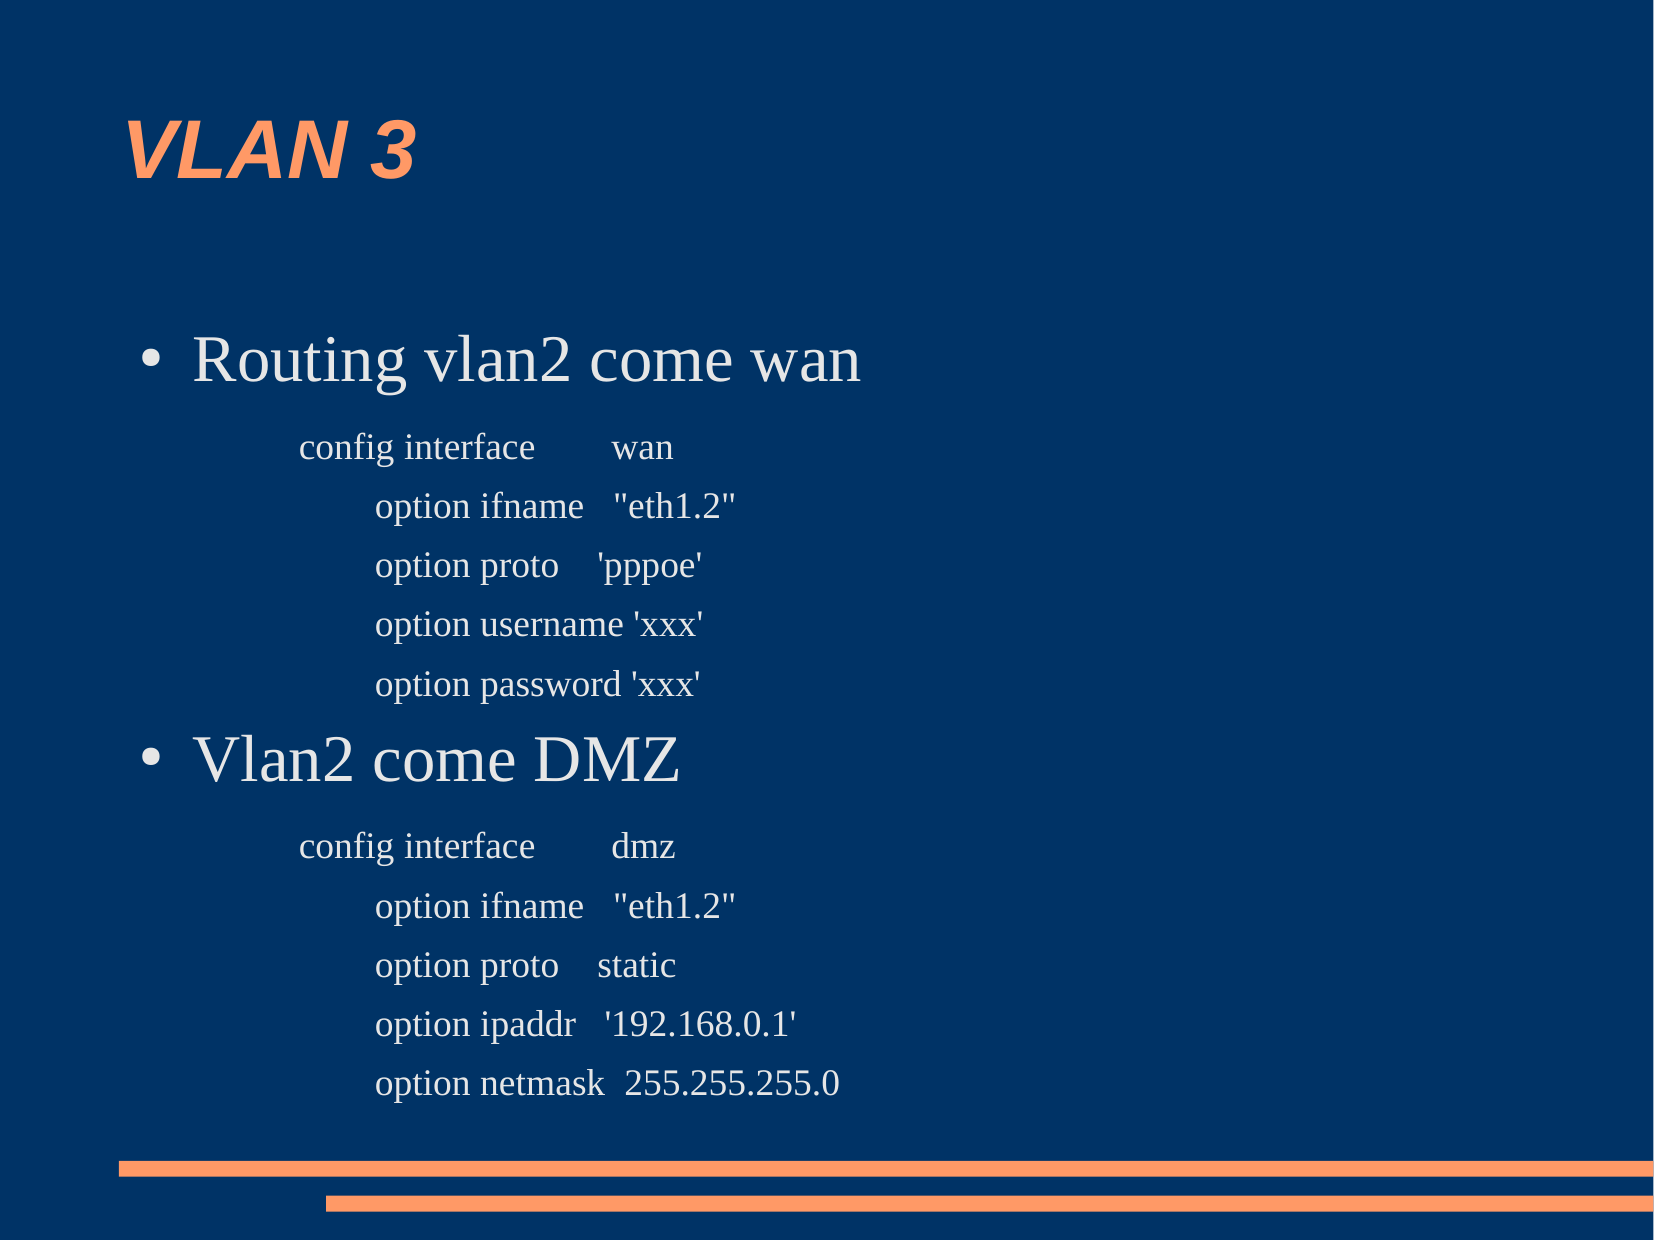

# VLAN 3
Routing vlan2 come wan
config interface wan
 option ifname "eth1.2"
 option proto 'pppoe'
 option username 'xxx'
 option password 'xxx'
Vlan2 come DMZ
config interface dmz
 option ifname "eth1.2"
 option proto static
 option ipaddr '192.168.0.1'
 option netmask 255.255.255.0